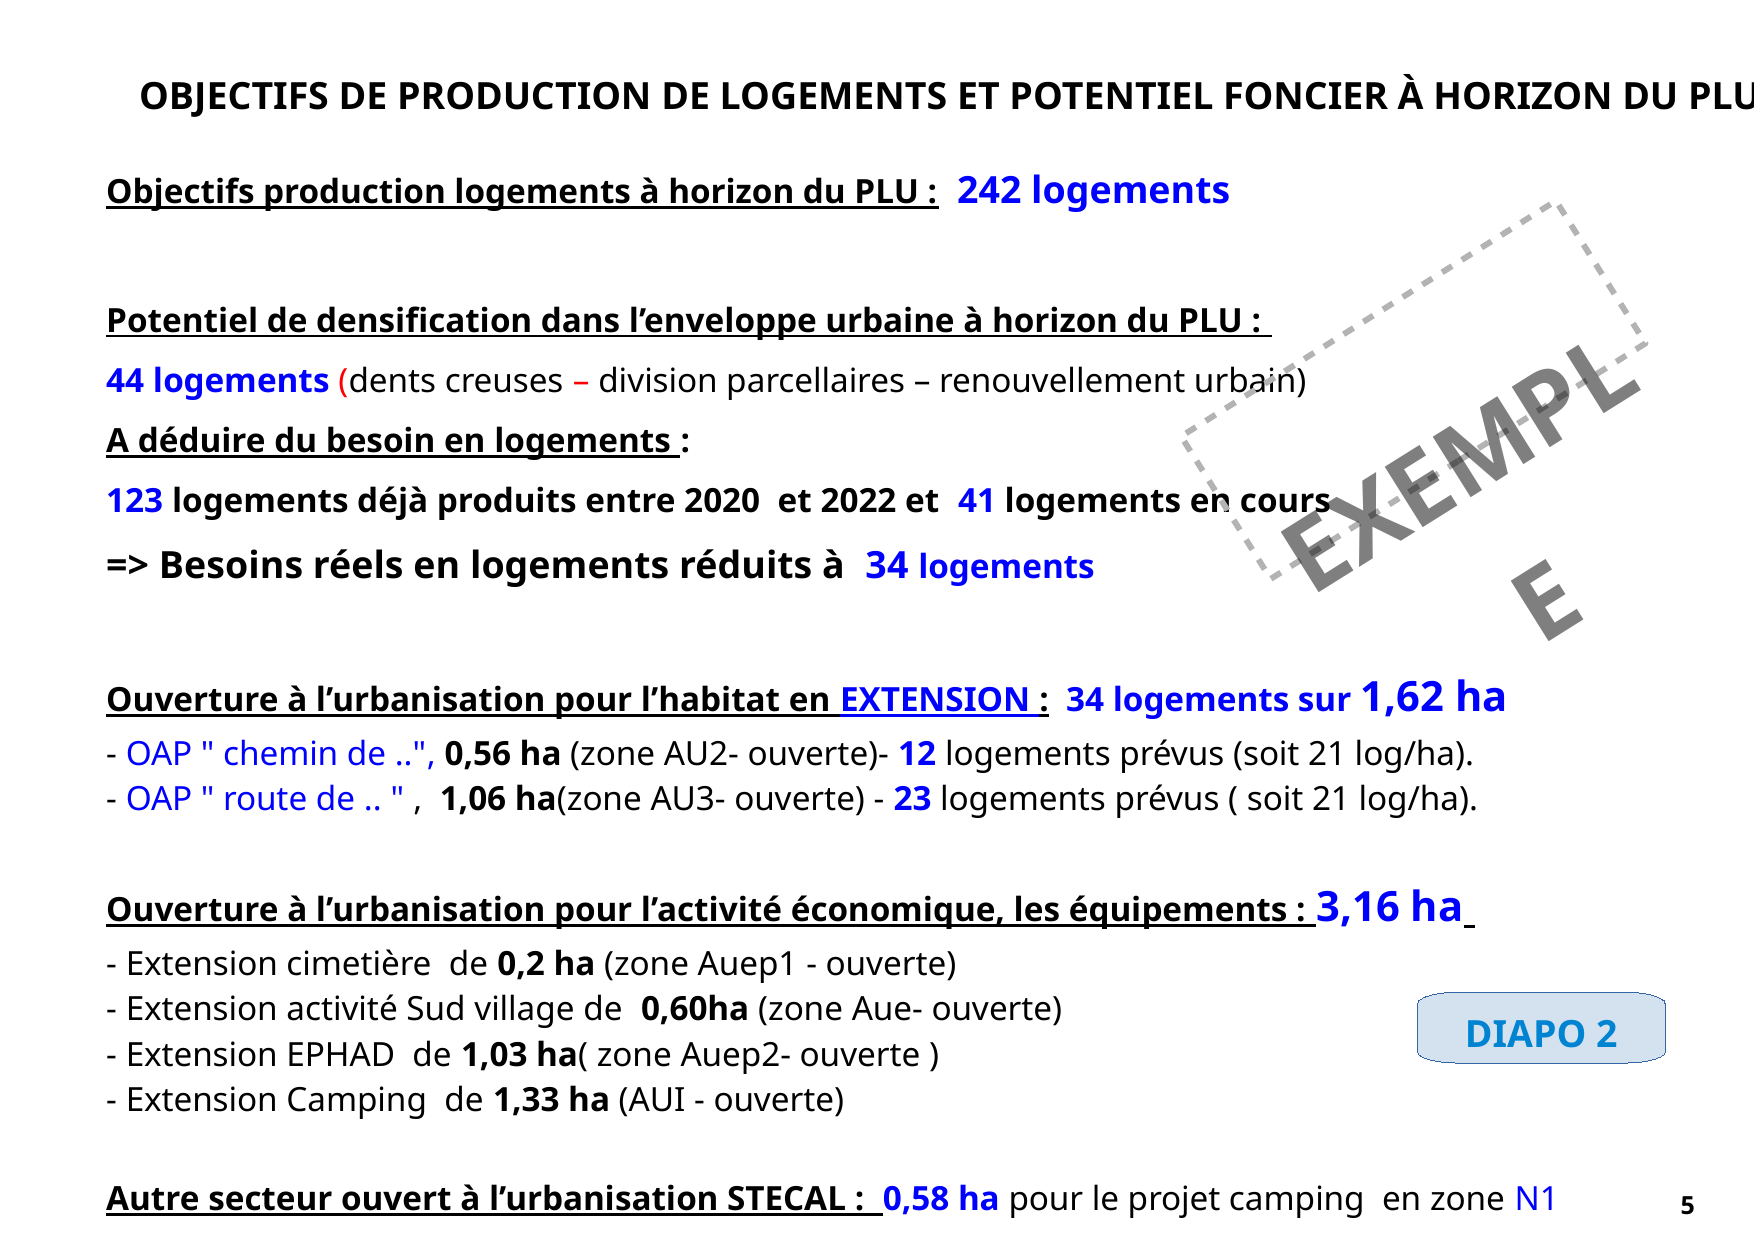

OBJECTIFS DE PRODUCTION DE LOGEMENTS ET POTENTIEL FONCIER À HORIZON DU PLU
Objectifs production logements à horizon du PLU : 242 logements
Potentiel de densification dans l’enveloppe urbaine à horizon du PLU :
44 logements (dents creuses – division parcellaires – renouvellement urbain)
A déduire du besoin en logements :
123 logements déjà produits entre 2020 et 2022 et 41 logements en cours
=> Besoins réels en logements réduits à 34 logements
Ouverture à l’urbanisation pour l’habitat en EXTENSION : 34 logements sur 1,62 ha
- OAP " chemin de ..", 0,56 ha (zone AU2- ouverte)- 12 logements prévus (soit 21 log/ha).
- OAP " route de .. " , 1,06 ha(zone AU3- ouverte) - 23 logements prévus ( soit 21 log/ha).
Ouverture à l’urbanisation pour l’activité économique, les équipements : 3,16 ha
- Extension cimetière de 0,2 ha (zone Auep1 - ouverte)
- Extension activité Sud village de 0,60ha (zone Aue- ouverte)
- Extension EPHAD de 1,03 ha( zone Auep2- ouverte )
- Extension Camping de 1,33 ha (AUI - ouverte)
Autre secteur ouvert à l’urbanisation STECAL : 0,58 ha pour le projet camping en zone N1
 EXEMPLE
DIAPO 2